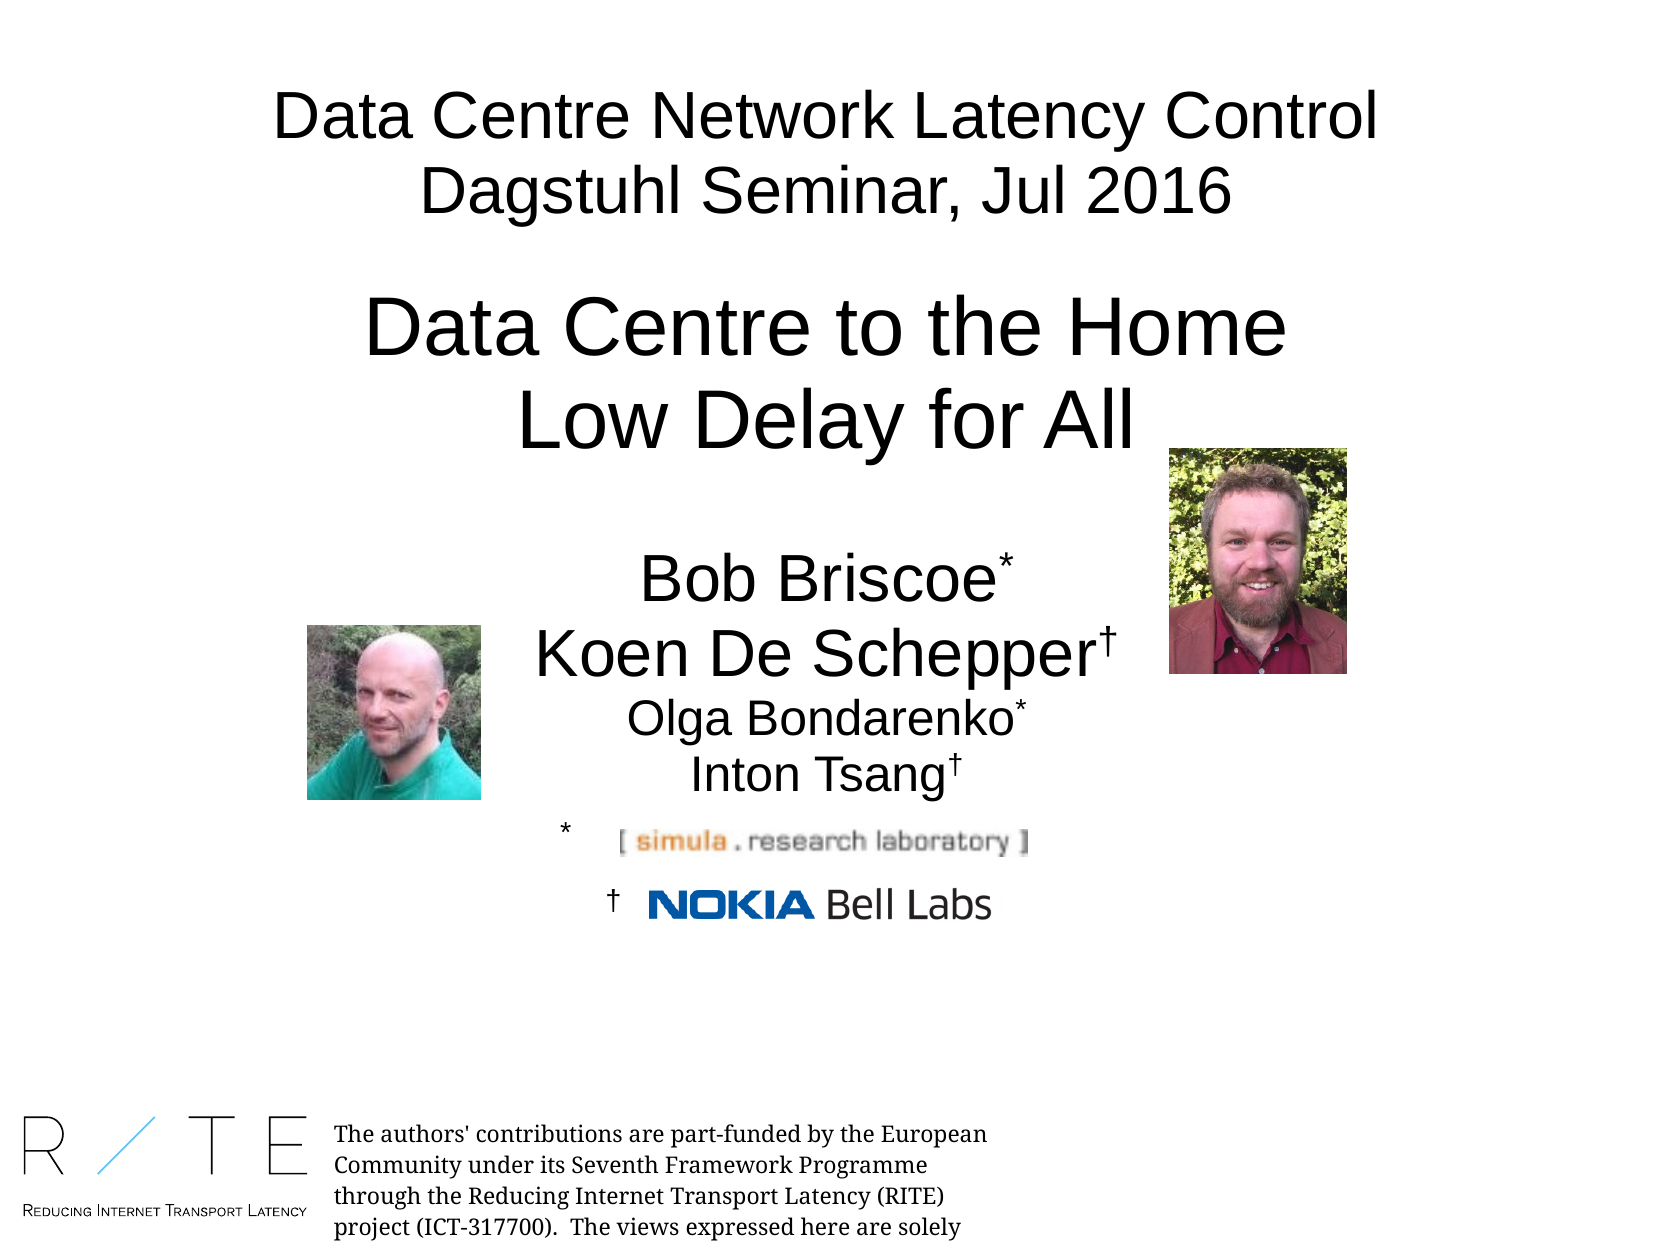

# Data Centre Network Latency Control Dagstuhl Seminar, Jul 2016
Data Centre to the Home
Low Delay for All
Bob Briscoe*
Koen De Schepper†
Olga Bondarenko*
Inton Tsang†
* 	Simula Research Laboratory
†		Nokia Bell Labs
The authors' contributions are part-funded by the European Community under its Seventh Framework Programme through the Reducing Internet Transport Latency (RITE) project (ICT-317700). The views expressed here are solely those of the authors.